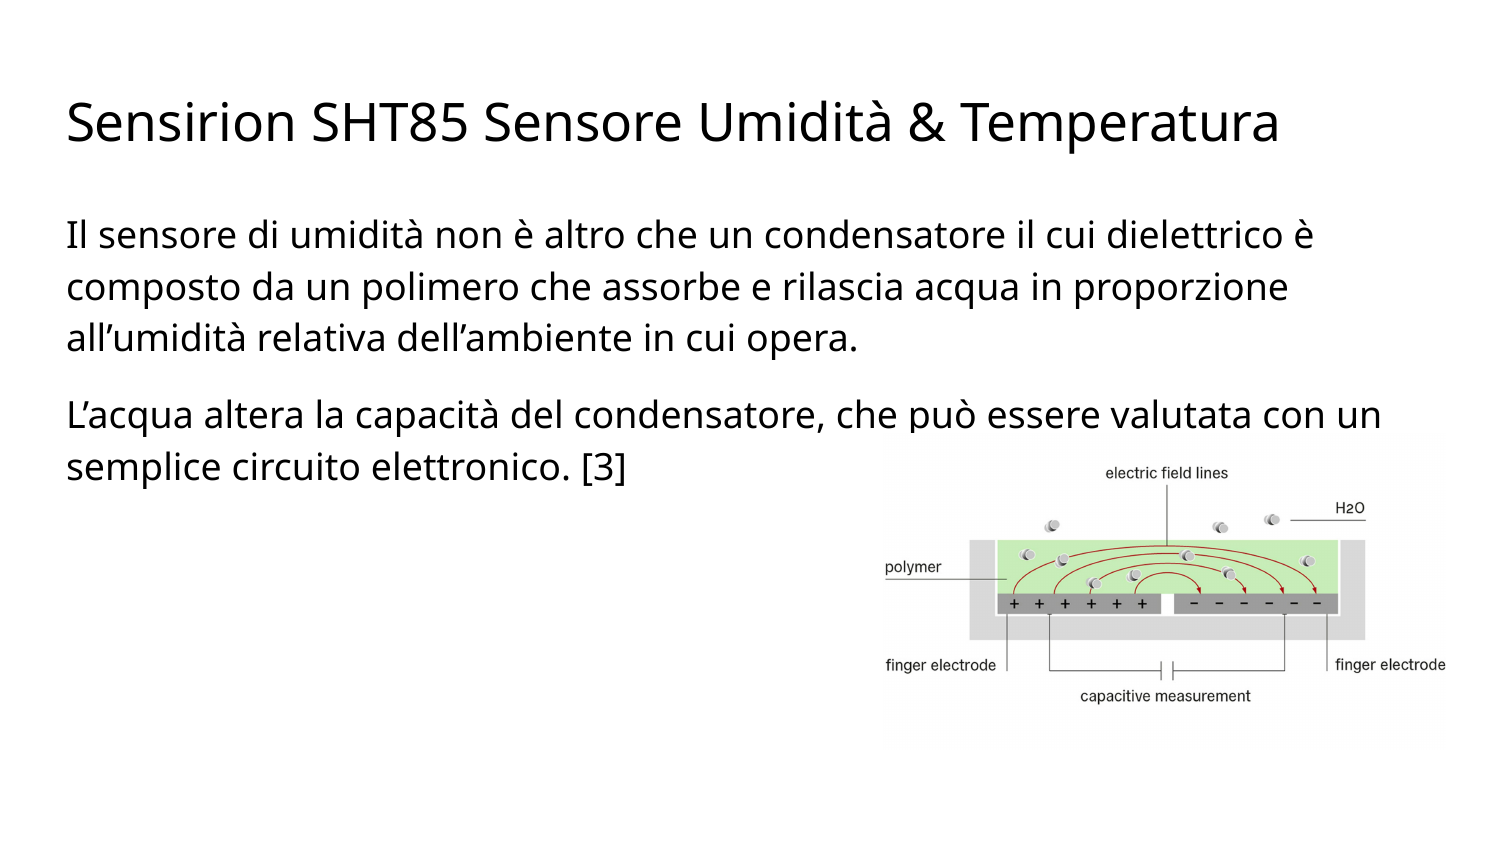

# Sensirion SHT85 Sensore Umidità & Temperatura
Il sensore di umidità non è altro che un condensatore il cui dielettrico è composto da un polimero che assorbe e rilascia acqua in proporzione all’umidità relativa dell’ambiente in cui opera.
L’acqua altera la capacità del condensatore, che può essere valutata con un semplice circuito elettronico. [3]